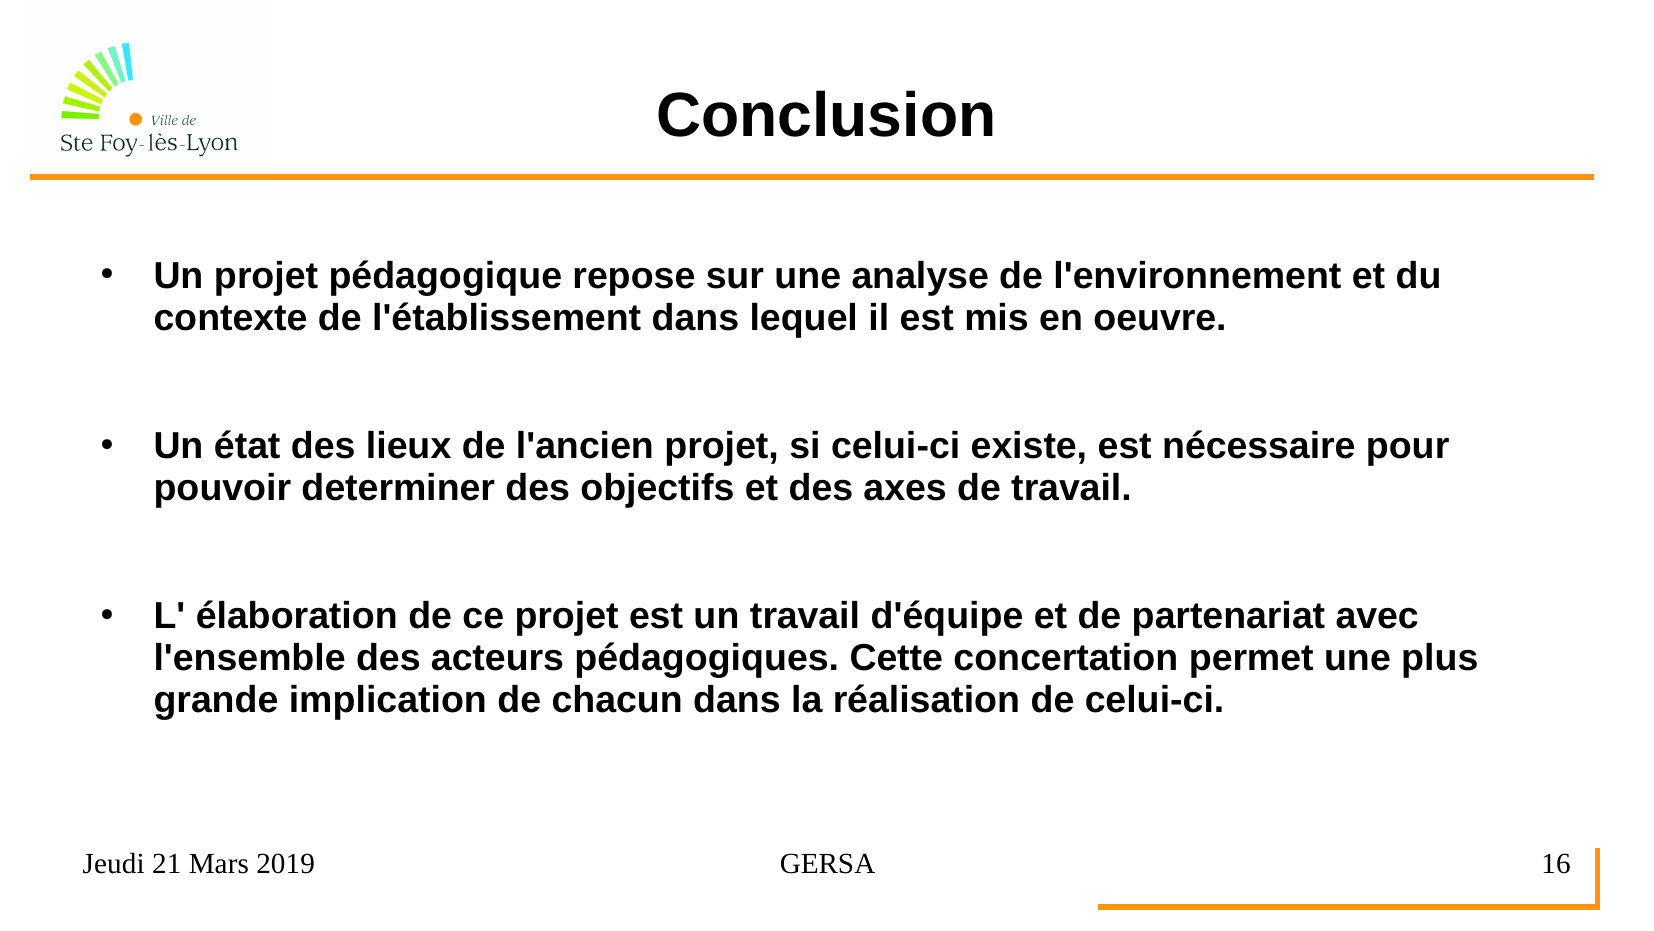

# Conclusion
Un projet pédagogique repose sur une analyse de l'environnement et du contexte de l'établissement dans lequel il est mis en oeuvre.
Un état des lieux de l'ancien projet, si celui-ci existe, est nécessaire pour pouvoir determiner des objectifs et des axes de travail.
L' élaboration de ce projet est un travail d'équipe et de partenariat avec l'ensemble des acteurs pédagogiques. Cette concertation permet une plus grande implication de chacun dans la réalisation de celui-ci.
Service référent - jj/mm/aaaa
16